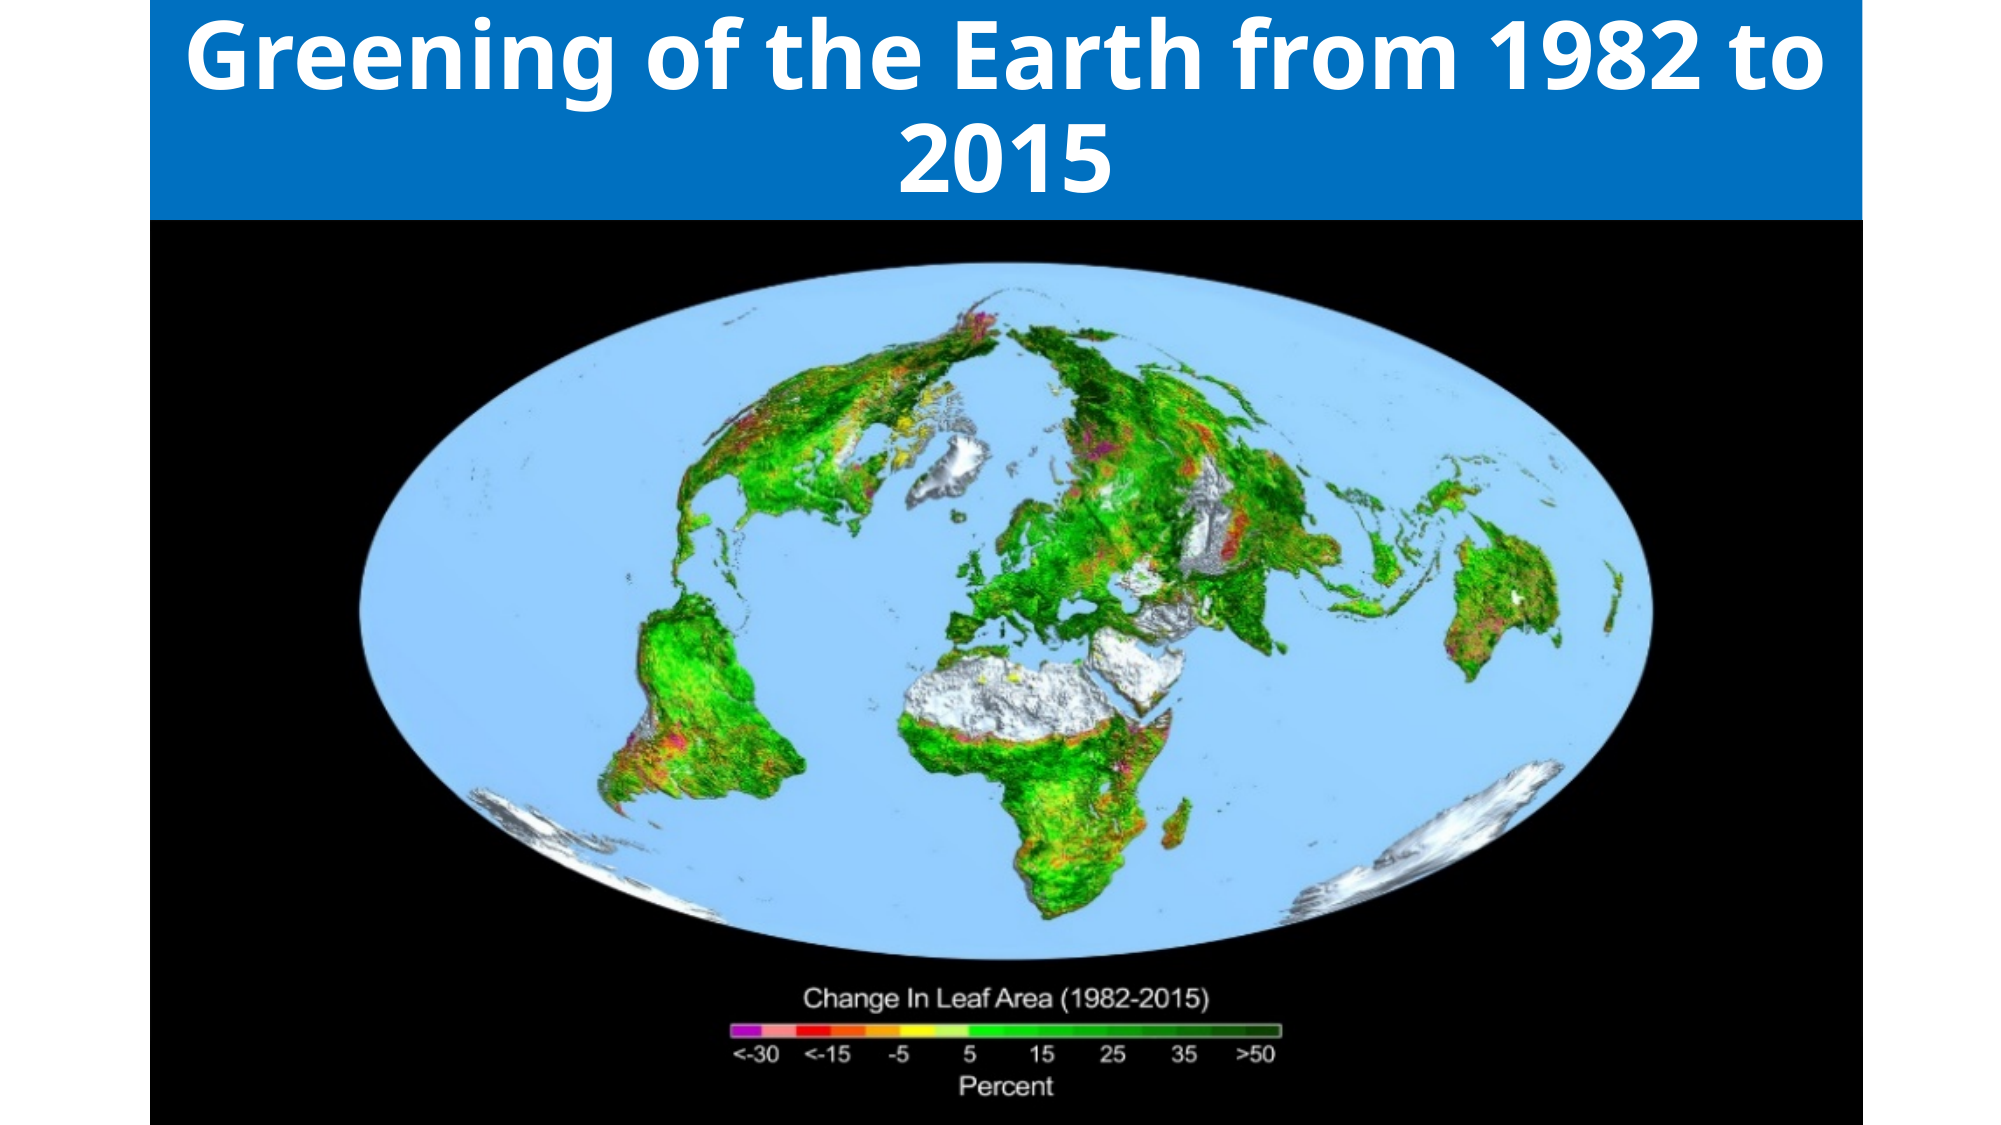

Greening of the Earth from 1982 to 2015